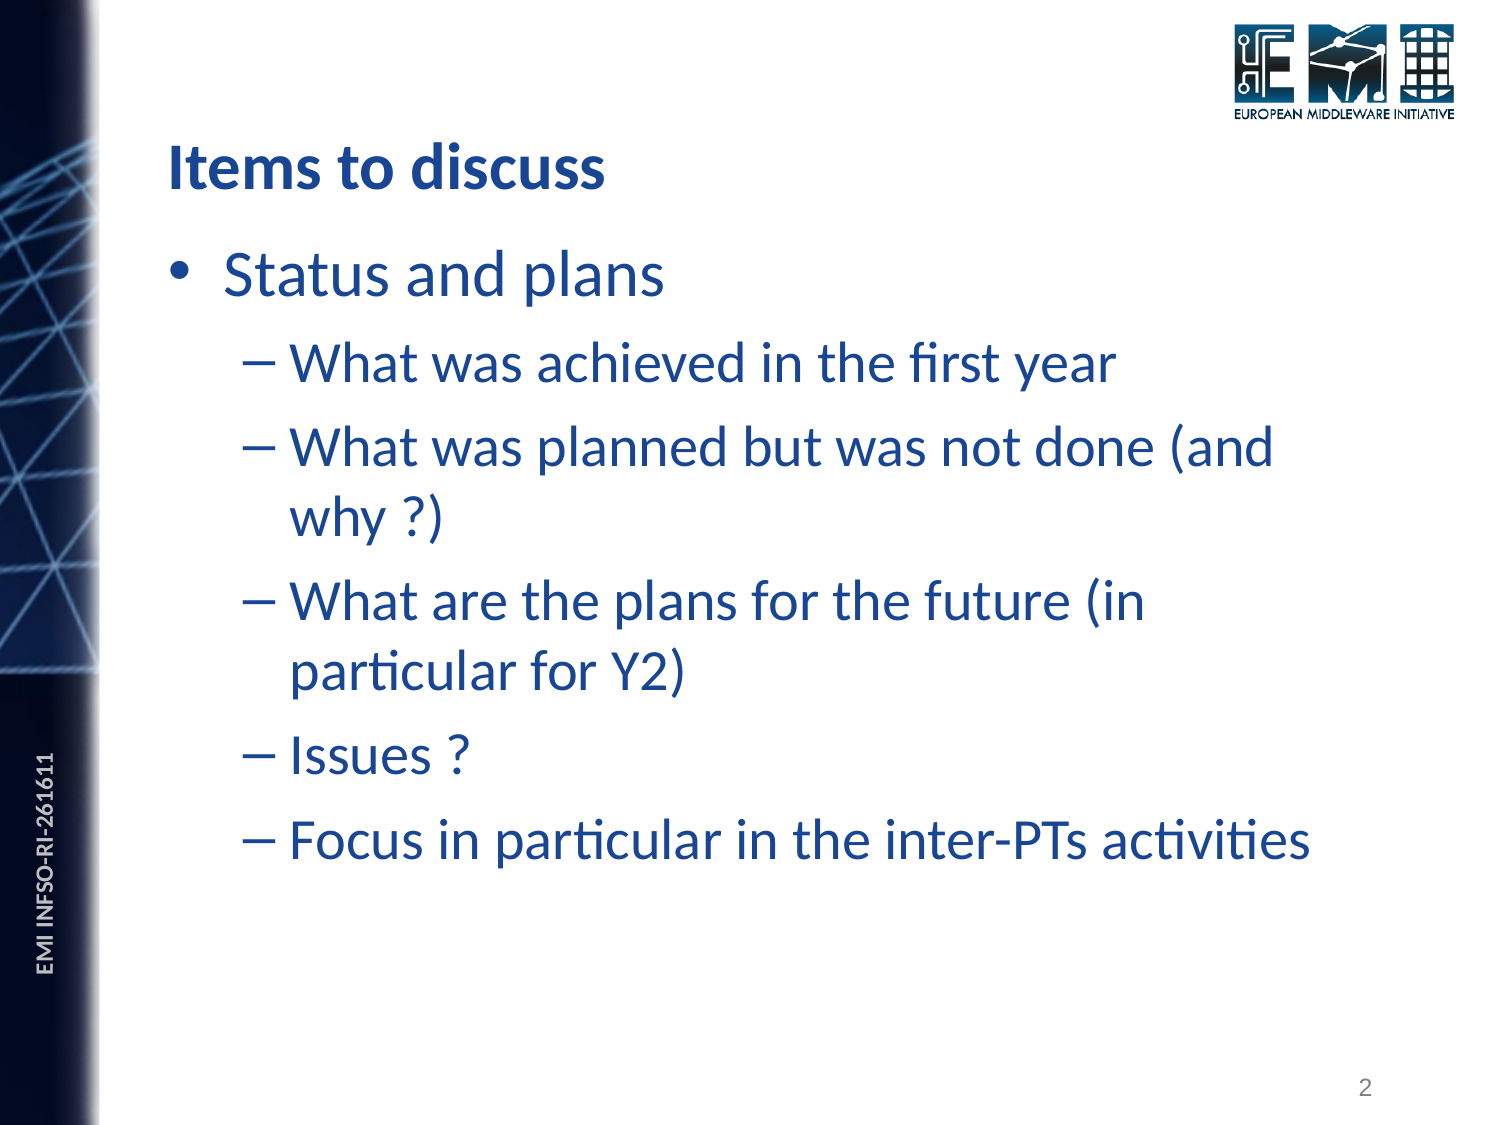

Items to discuss
# Status and plans
What was achieved in the first year
What was planned but was not done (and why ?)
What are the plans for the future (in particular for Y2)
Issues ?
Focus in particular in the inter-PTs activities